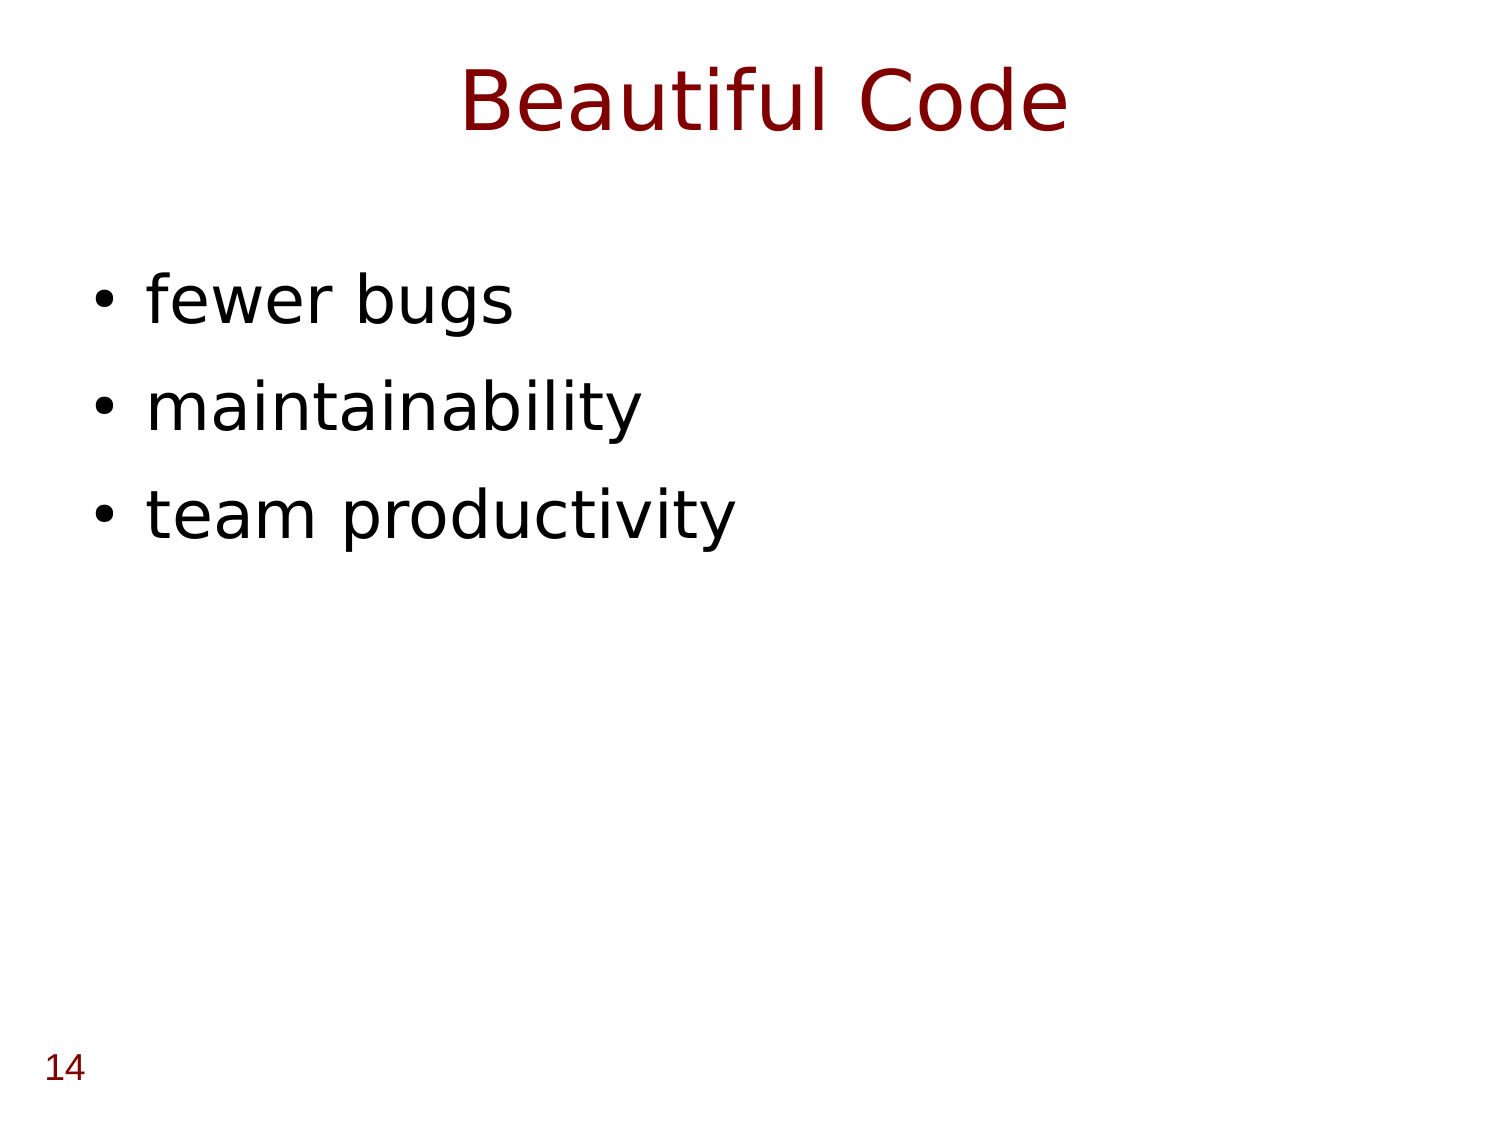

# Beautiful Code
fewer bugs
maintainability
team productivity